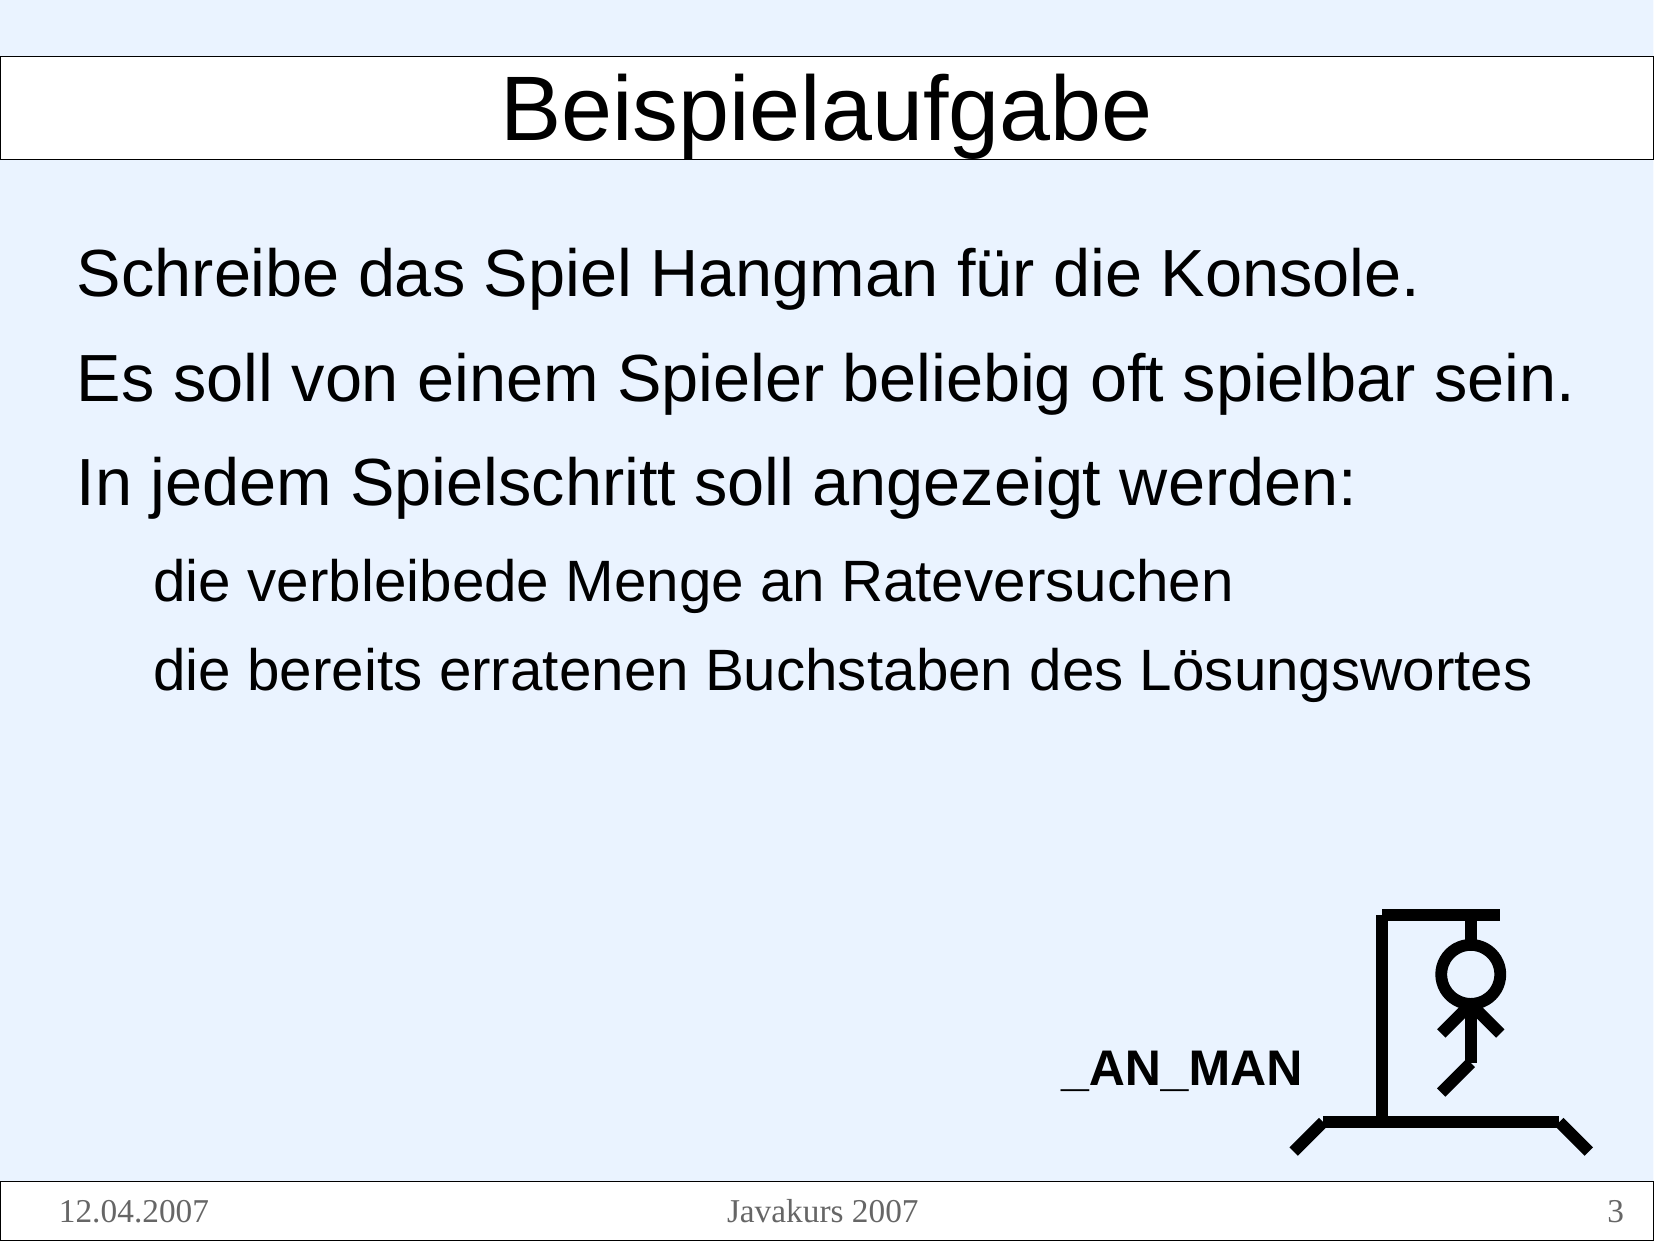

# Beispielaufgabe
Schreibe das Spiel Hangman für die Konsole.
Es soll von einem Spieler beliebig oft spielbar sein.
In jedem Spielschritt soll angezeigt werden:
die verbleibede Menge an Rateversuchen
die bereits erratenen Buchstaben des Lösungswortes
_AN_MAN
12.04.2007
Javakurs 2007
3